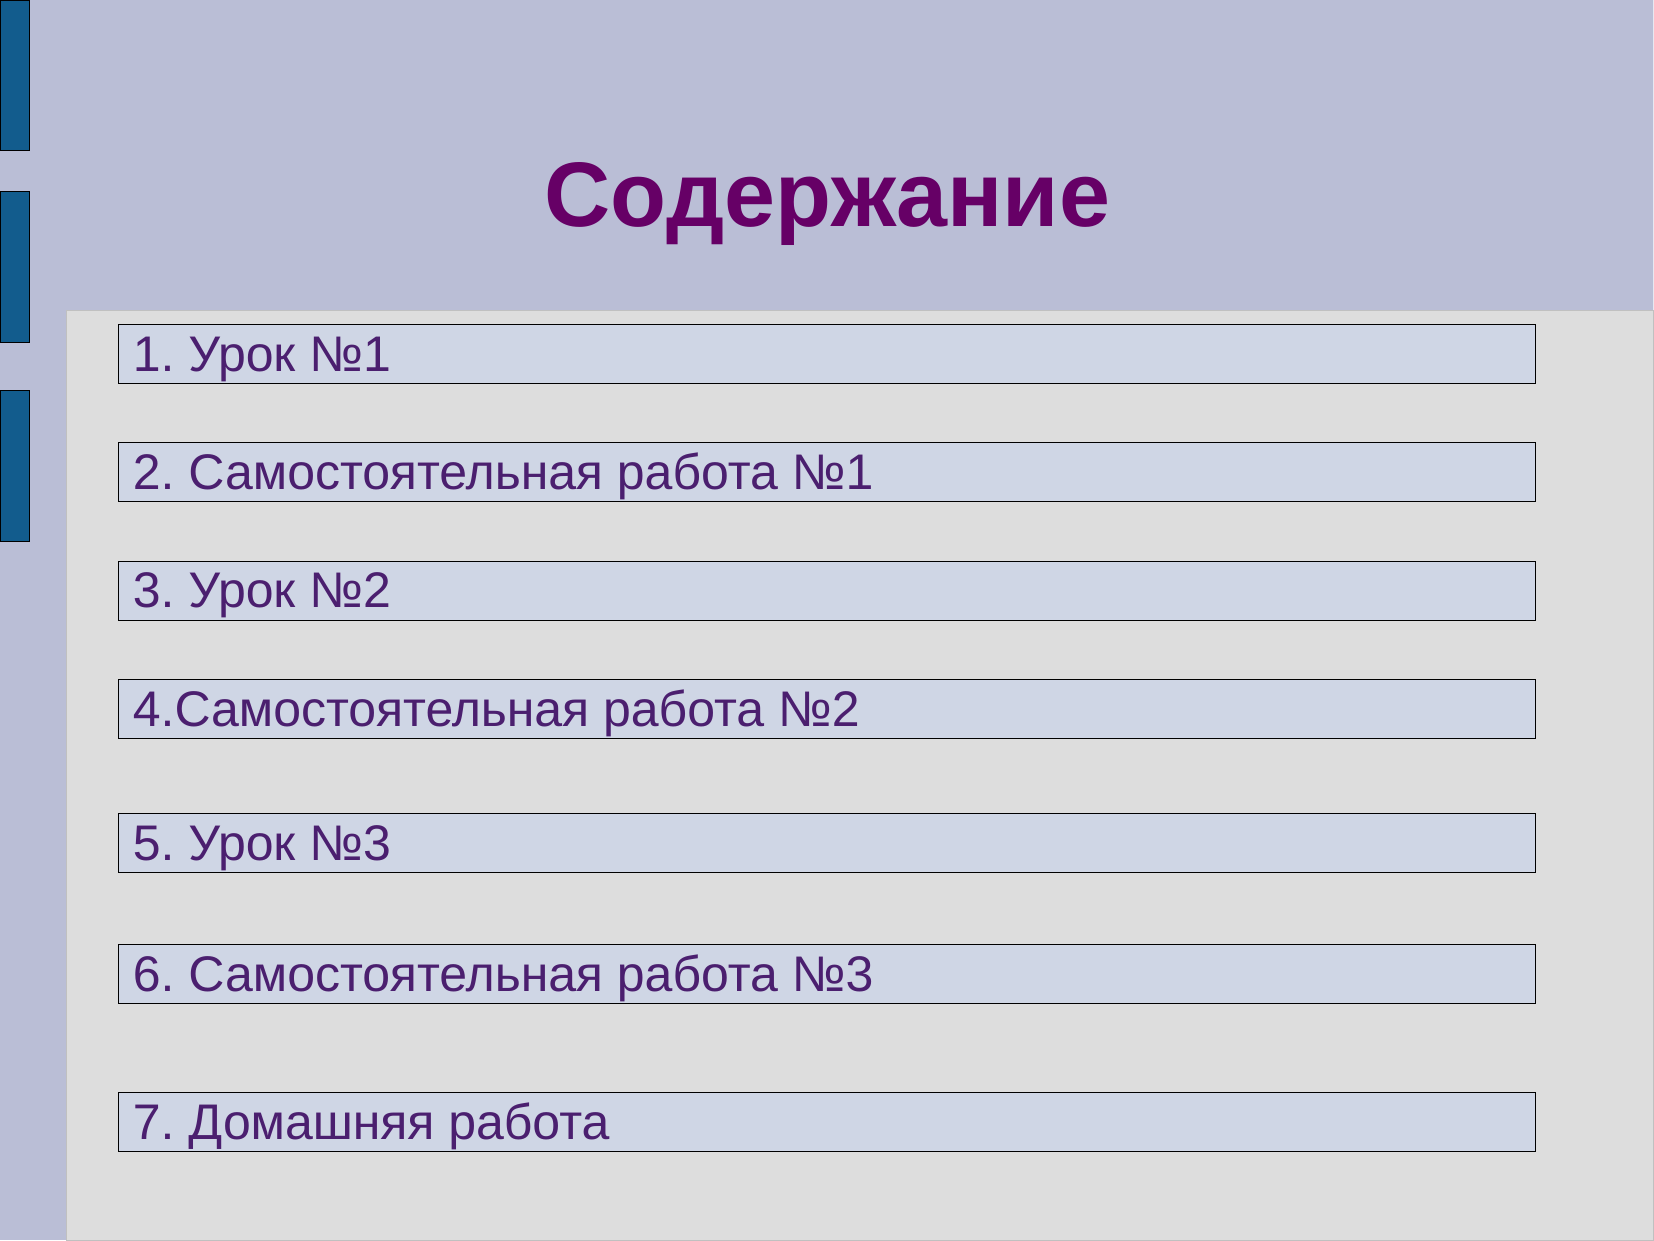

# Содержание
1. Урок №1
2. Самостоятельная работа №1
3. Урок №2
4.Самостоятельная работа №2
5. Урок №3
6. Самостоятельная работа №3
7. Домашняя работа